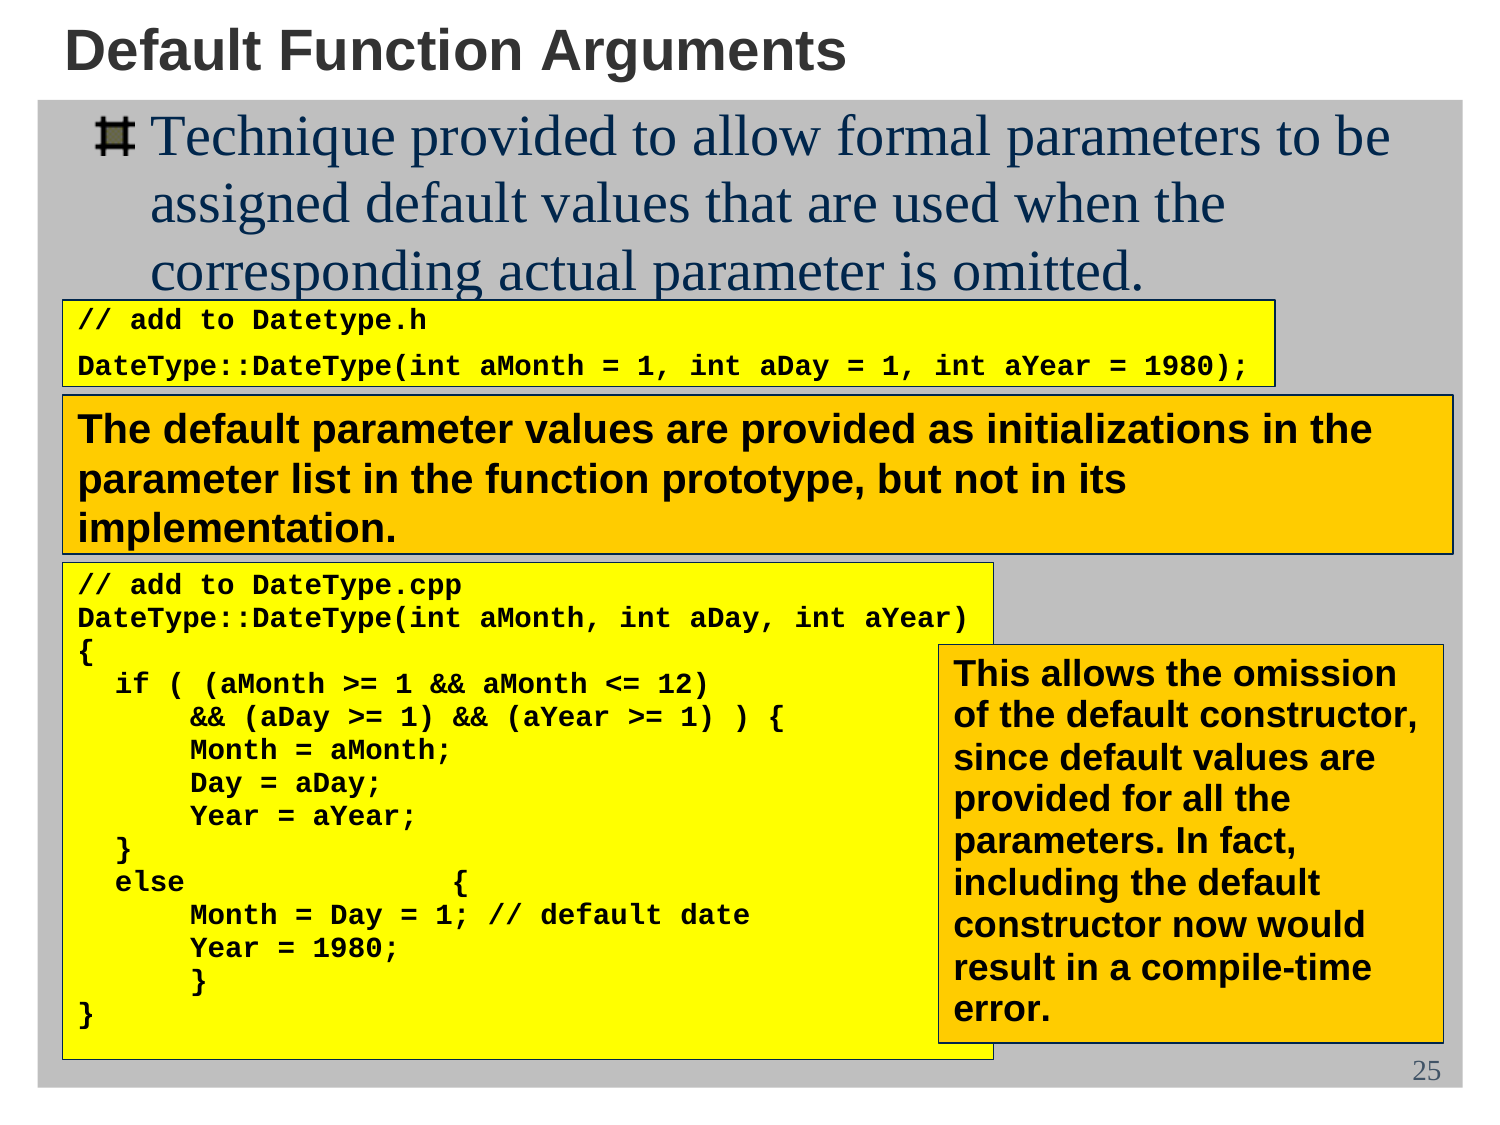

# Default Function Arguments
Technique provided to allow formal parameters to be assigned default values that are used when the corresponding actual parameter is omitted.
// add to Datetype.h
DateType::DateType(int aMonth = 1, int aDay = 1, int aYear = 1980);
The default parameter values are provided as initializations in the parameter list in the function prototype, but not in its implementation.
// add to DateType.cpp
DateType::DateType(int aMonth, int aDay, int aYear){
	if ( (aMonth >= 1 && aMonth <= 12)
		&& (aDay >= 1) && (aYear >= 1) ) {
		Month = aMonth;
		Day = aDay;
		Year = aYear;
	}
	else 	{
		Month = Day = 1; // default date
		Year = 1980;
		}
}
This allows the omission of the default constructor,
since default values are provided for all the parameters. In fact, including the default constructor now would result in a compile-time error.